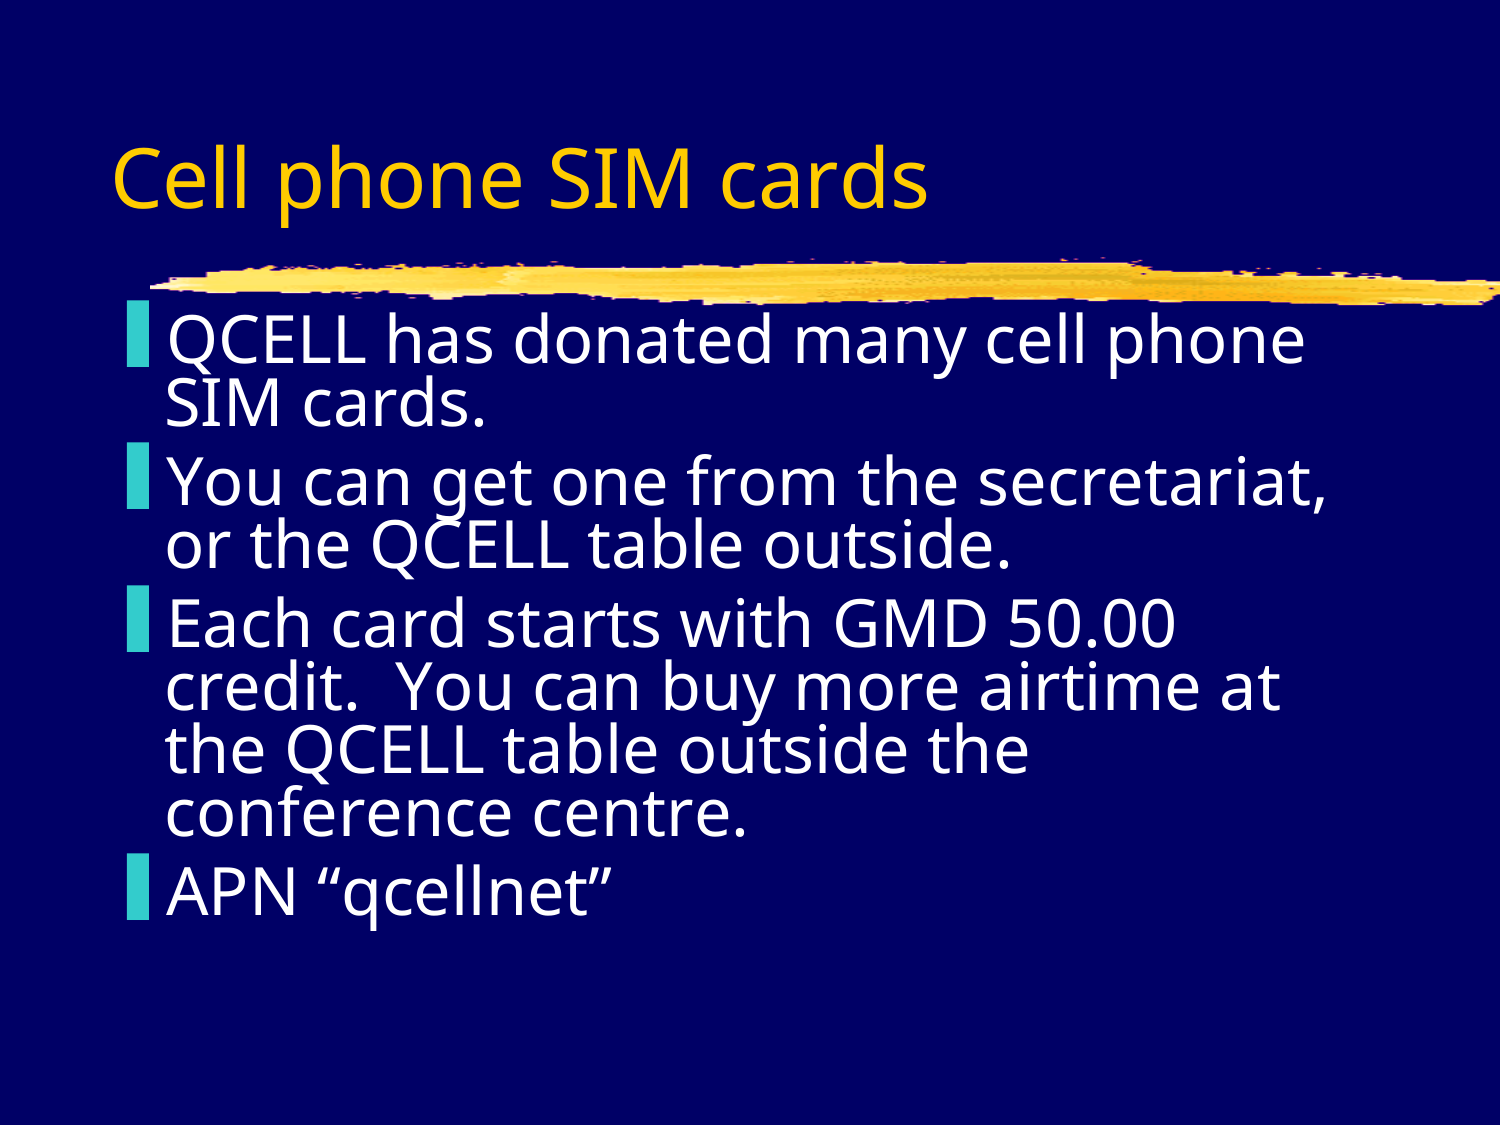

# Cell phone SIM cards
QCELL has donated many cell phone SIM cards.
You can get one from the secretariat, or the QCELL table outside.
Each card starts with GMD 50.00 credit. You can buy more airtime at the QCELL table outside the conference centre.
APN “qcellnet”